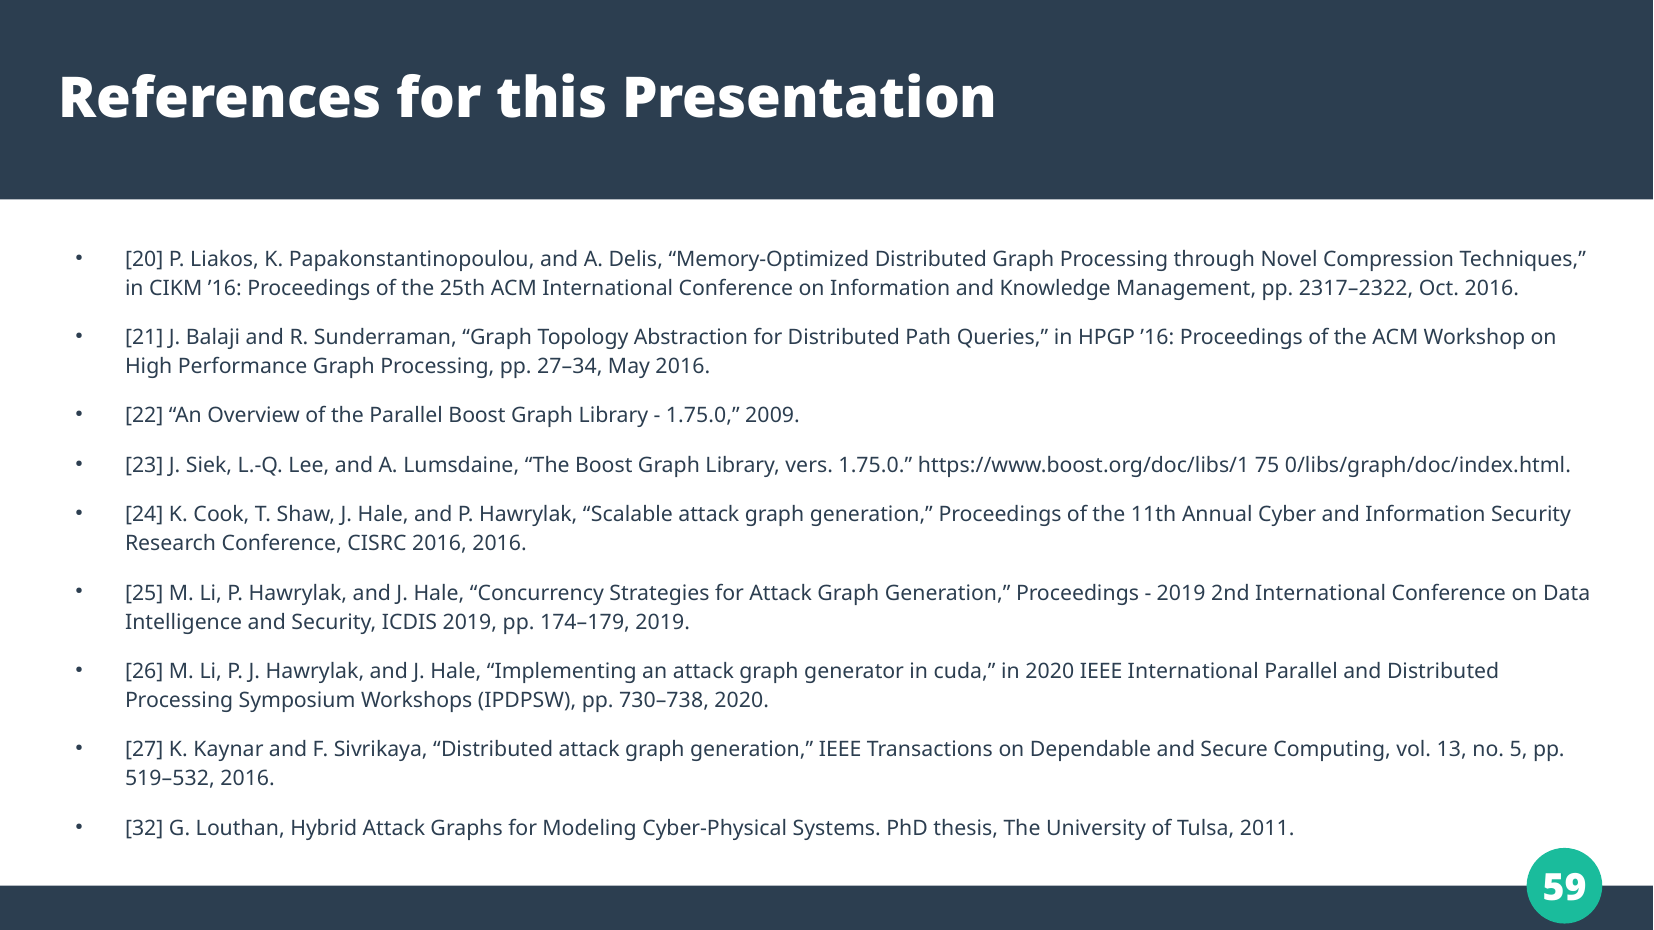

# References for this Presentation
[20] P. Liakos, K. Papakonstantinopoulou, and A. Delis, “Memory-Optimized Distributed Graph Processing through Novel Compression Techniques,” in CIKM ’16: Proceedings of the 25th ACM International Conference on Information and Knowledge Management, pp. 2317–2322, Oct. 2016.
[21] J. Balaji and R. Sunderraman, “Graph Topology Abstraction for Distributed Path Queries,” in HPGP ’16: Proceedings of the ACM Workshop on High Performance Graph Processing, pp. 27–34, May 2016.
[22] “An Overview of the Parallel Boost Graph Library - 1.75.0,” 2009.
[23] J. Siek, L.-Q. Lee, and A. Lumsdaine, “The Boost Graph Library, vers. 1.75.0.” https://www.boost.org/doc/libs/1 75 0/libs/graph/doc/index.html.
[24] K. Cook, T. Shaw, J. Hale, and P. Hawrylak, “Scalable attack graph generation,” Proceedings of the 11th Annual Cyber and Information Security Research Conference, CISRC 2016, 2016.
[25] M. Li, P. Hawrylak, and J. Hale, “Concurrency Strategies for Attack Graph Generation,” Proceedings - 2019 2nd International Conference on Data Intelligence and Security, ICDIS 2019, pp. 174–179, 2019.
[26] M. Li, P. J. Hawrylak, and J. Hale, “Implementing an attack graph generator in cuda,” in 2020 IEEE International Parallel and Distributed Processing Symposium Workshops (IPDPSW), pp. 730–738, 2020.
[27] K. Kaynar and F. Sivrikaya, “Distributed attack graph generation,” IEEE Transactions on Dependable and Secure Computing, vol. 13, no. 5, pp. 519–532, 2016.
[32] G. Louthan, Hybrid Attack Graphs for Modeling Cyber-Physical Systems. PhD thesis, The University of Tulsa, 2011.